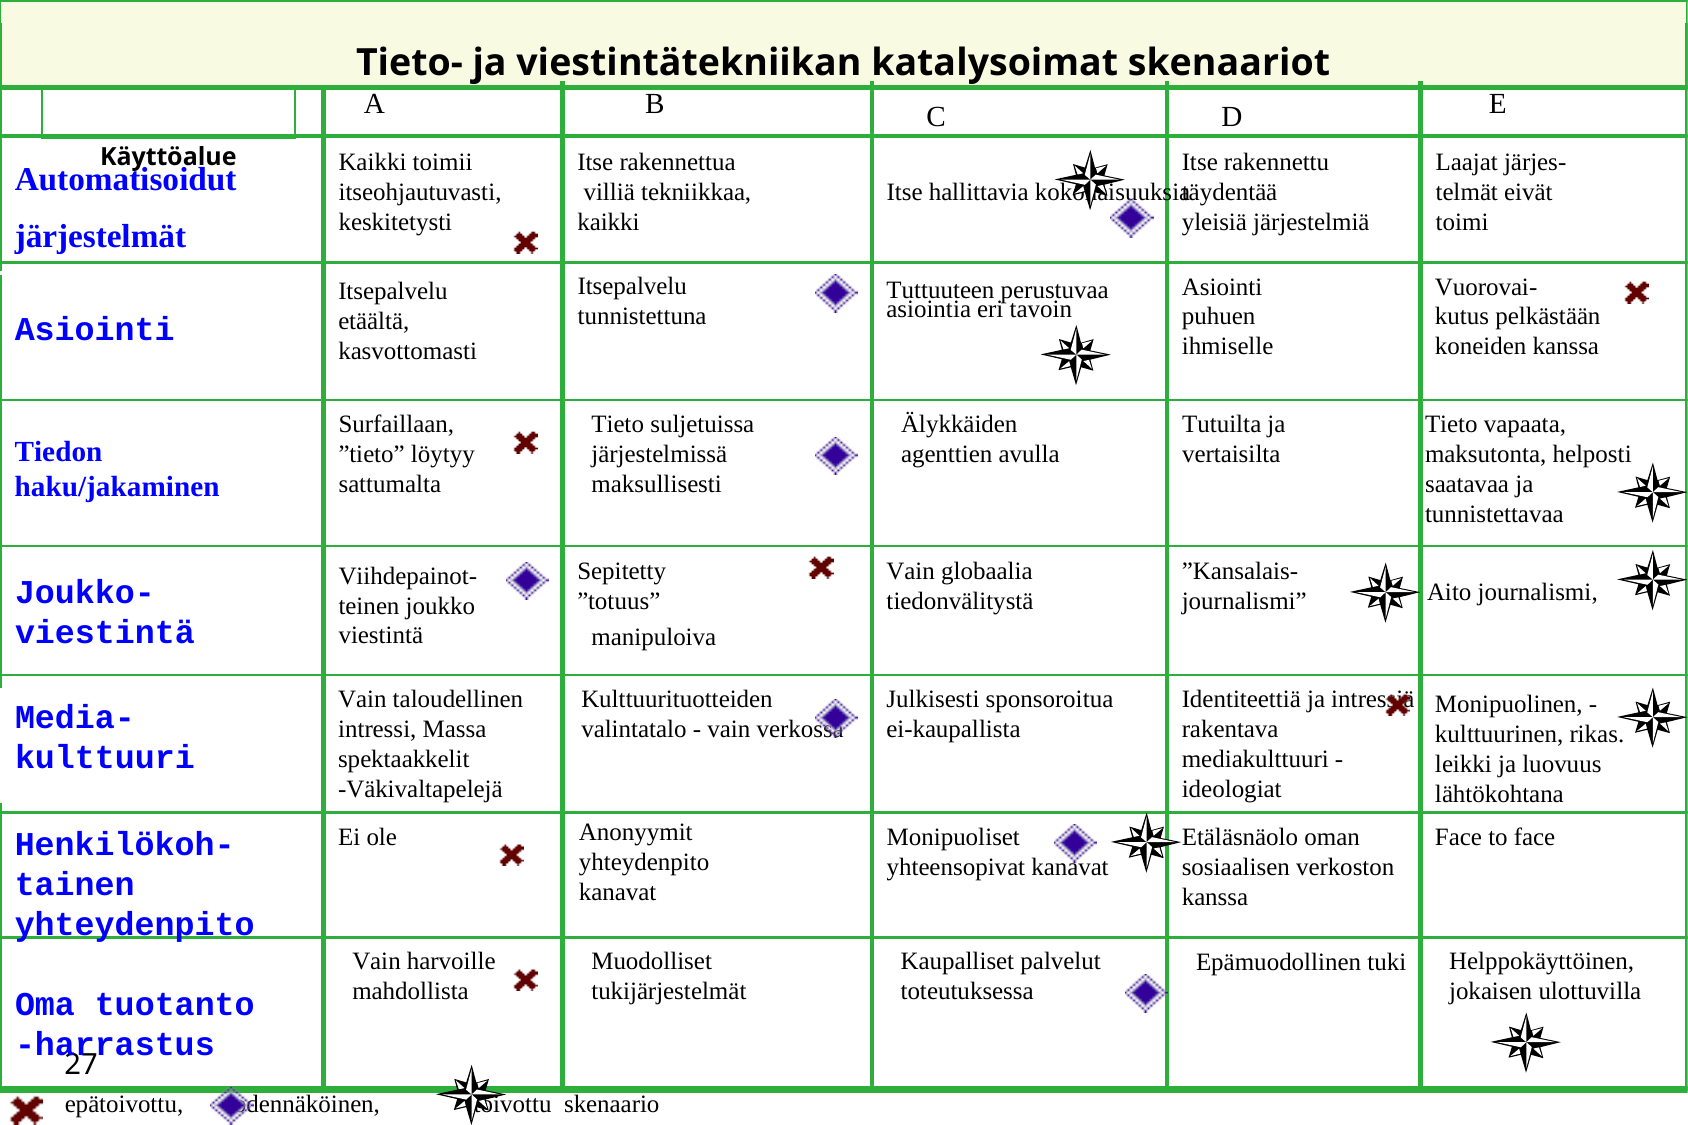

Tieto- ja viestintätekniikan katalysoimat skenaariot
A
B
E
Käyttöalue
C
D
Kaikki toimii
itseohjautuvasti,
keskitetysti
Itse rakennettua
 villiä tekniikkaa,
kaikki
Itse hallittavia kokonaisuuksia
Itse rakennettu
täydentää
yleisiä järjestelmiä
Laajat järjes-
telmät eivät
toimi
Automatisoidut järjestelmät
Itsepalvelu
tunnistettuna
Asiointi
puhuen
ihmiselle
Vuorovai-
kutus pelkästään
koneiden kanssa
Itsepalvelu
etäältä,
kasvottomasti
Tuttuuteen perustuvaa asiointia eri tavoin
Asiointi
Surfaillaan,
”tieto” löytyy
sattumalta
Tieto suljetuissa
järjestelmissä
maksullisesti
Älykkäiden
agenttien avulla
Tutuilta ja
vertaisilta
Tieto vapaata, maksutonta, helposti saatavaa ja tunnistettavaa
Tiedon
haku/jakaminen
Aito journalismi,
Sepitetty
”totuus”
Vain globaalia tiedonvälitystä
”Kansalais-journalismi”
Viihdepainot-
teinen joukko
viestintä
Joukko-
viestintä
manipuloiva
Vain taloudellinen intressi, Massa spektaakkelit
-Väkivaltapelejä
Kulttuurituotteiden valintatalo - vain verkossa
Julkisesti sponsoroitua ei-kaupallista
Identiteettiä ja intressiä rakentava mediakulttuuri - ideologiat
Monipuolinen, -kulttuurinen, rikas. leikki ja luovuus lähtökohtana
Media-
kulttuuri
Anonyymit
yhteydenpito
kanavat
Ei ole
Monipuoliset yhteensopivat kanavat
Etäläsnäolo oman sosiaalisen verkoston kanssa
Face to face
Henkilökoh-tainen
yhteydenpito
Vain harvoille mahdollista
Muodolliset tukijärjestelmät
Kaupalliset palvelut toteutuksessa
Epämuodollinen tuki
Helppokäyttöinen, jokaisen ulottuvilla
Oma tuotanto
-harrastus
27
 epätoivottu, todennäköinen, toivottu skenaario